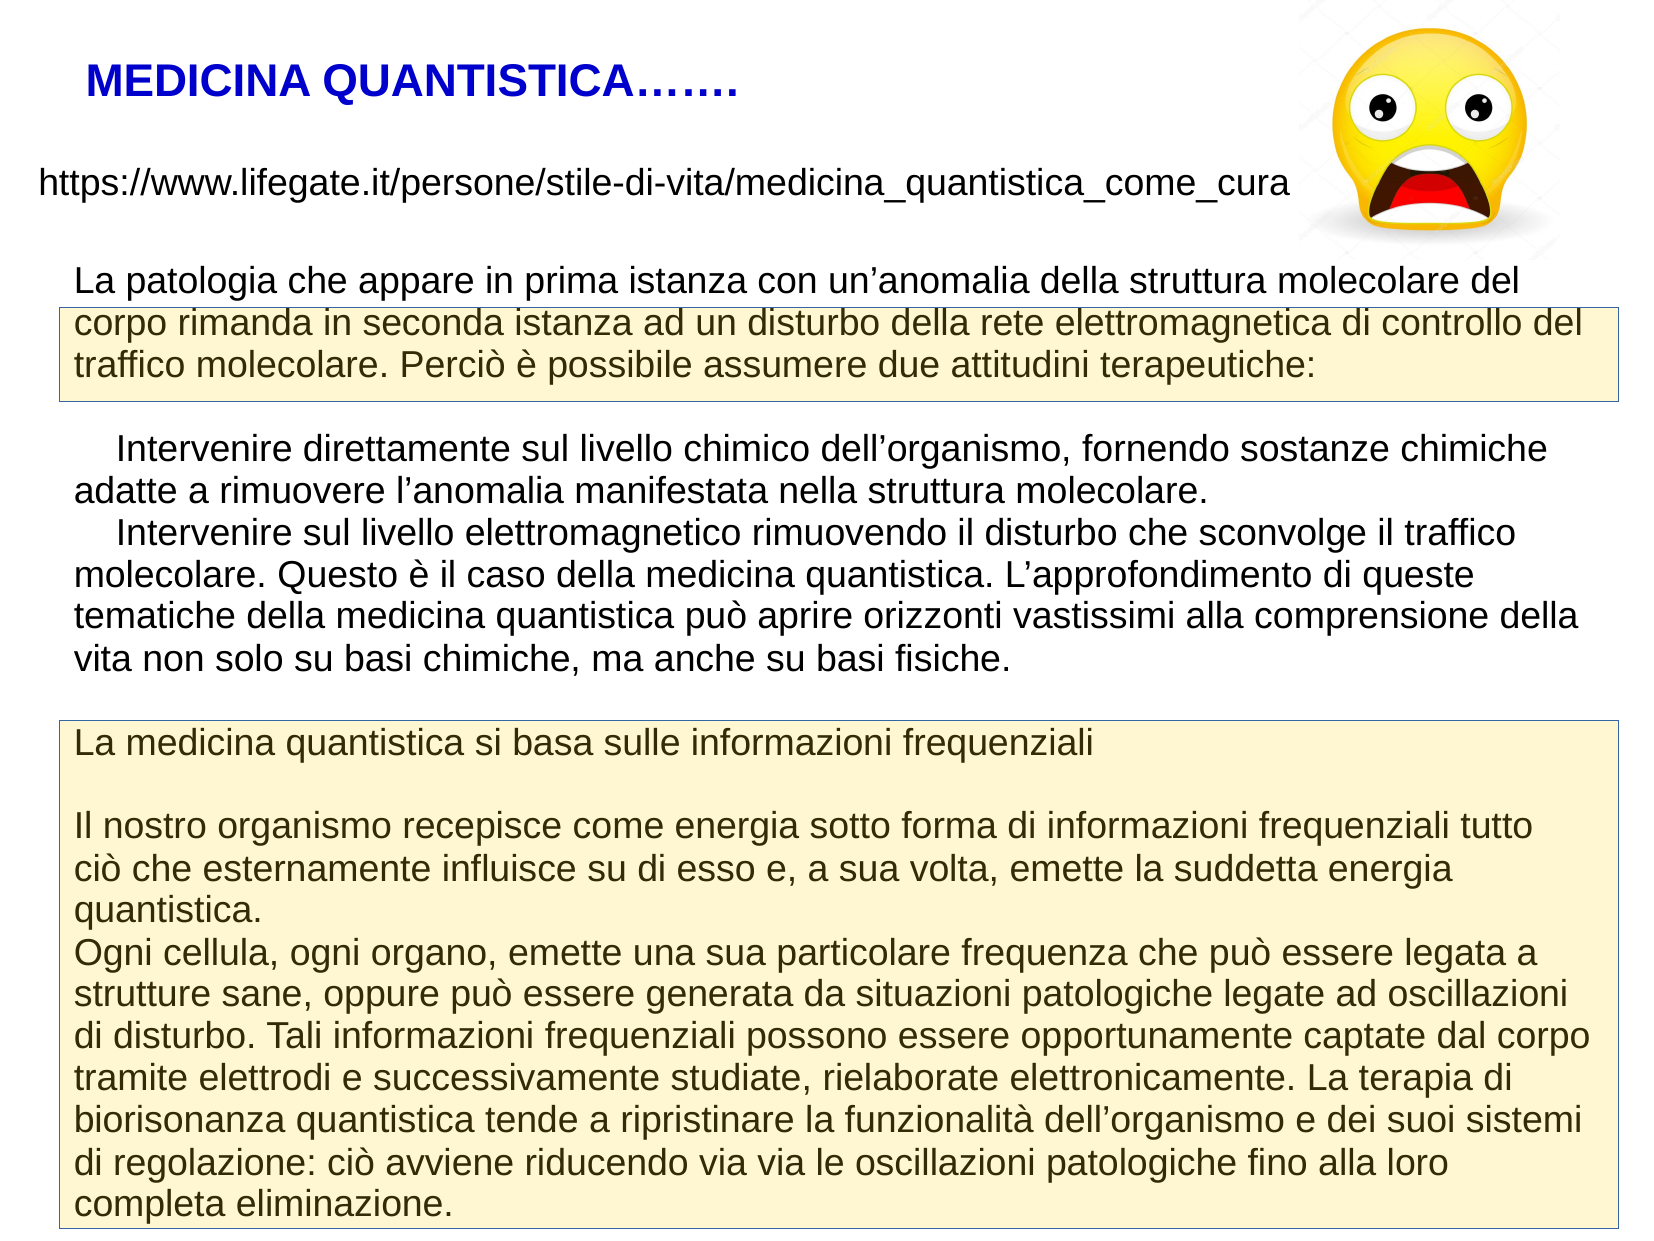

MEDICINA QUANTISTICA…….
https://www.lifegate.it/persone/stile-di-vita/medicina_quantistica_come_cura
La patologia che appare in prima istanza con un’anomalia della struttura molecolare del corpo rimanda in seconda istanza ad un disturbo della rete elettromagnetica di controllo del traffico molecolare. Perciò è possibile assumere due attitudini terapeutiche:
 Intervenire direttamente sul livello chimico dell’organismo, fornendo sostanze chimiche adatte a rimuovere l’anomalia manifestata nella struttura molecolare.
 Intervenire sul livello elettromagnetico rimuovendo il disturbo che sconvolge il traffico molecolare. Questo è il caso della medicina quantistica. L’approfondimento di queste tematiche della medicina quantistica può aprire orizzonti vastissimi alla comprensione della vita non solo su basi chimiche, ma anche su basi fisiche.
La medicina quantistica si basa sulle informazioni frequenziali
Il nostro organismo recepisce come energia sotto forma di informazioni frequenziali tutto ciò che esternamente influisce su di esso e, a sua volta, emette la suddetta energia quantistica.
Ogni cellula, ogni organo, emette una sua particolare frequenza che può essere legata a strutture sane, oppure può essere generata da situazioni patologiche legate ad oscillazioni di disturbo. Tali informazioni frequenziali possono essere opportunamente captate dal corpo tramite elettrodi e successivamente studiate, rielaborate elettronicamente. La terapia di biorisonanza quantistica tende a ripristinare la funzionalità dell’organismo e dei suoi sistemi di regolazione: ciò avviene riducendo via via le oscillazioni patologiche fino alla loro completa eliminazione.